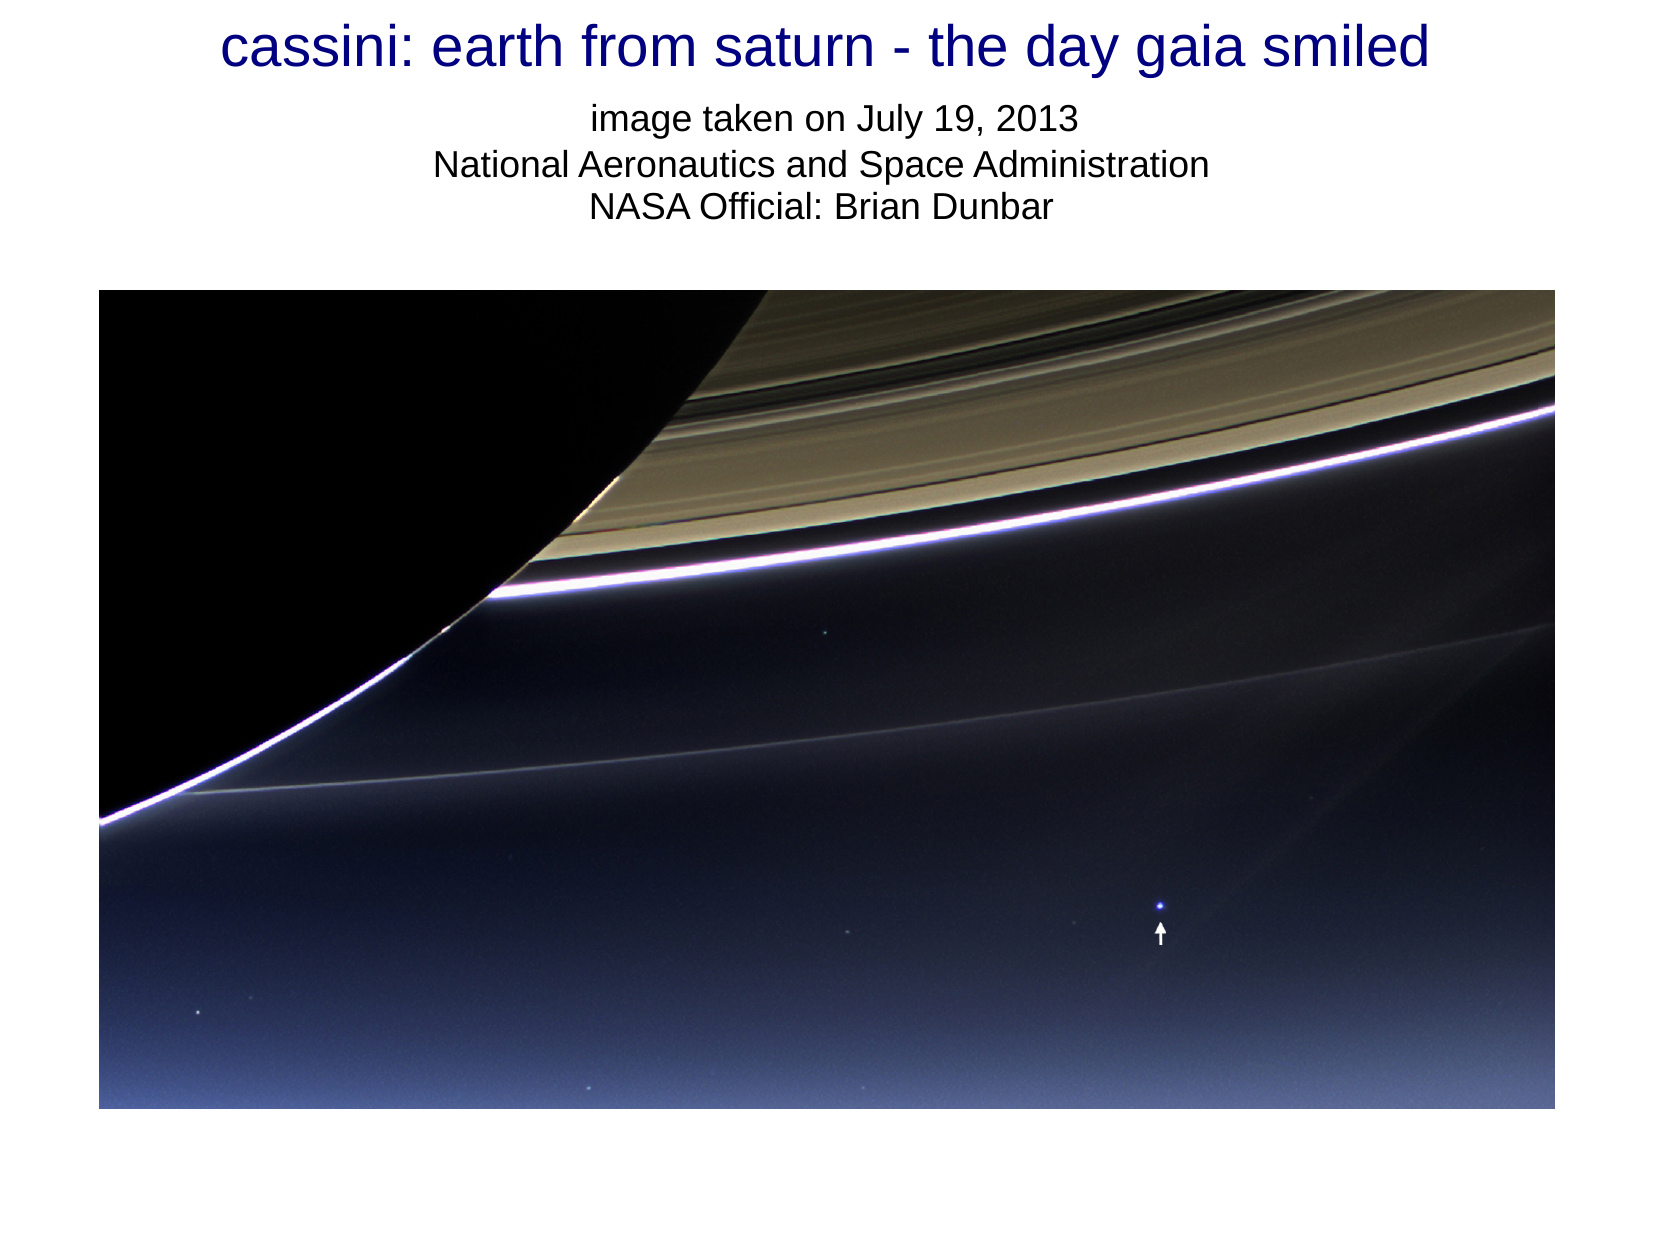

# cassini: earth from saturn - the day gaia smiled image taken on July 19, 2013 National Aeronautics and Space Administration NASA Official: Brian Dunbar